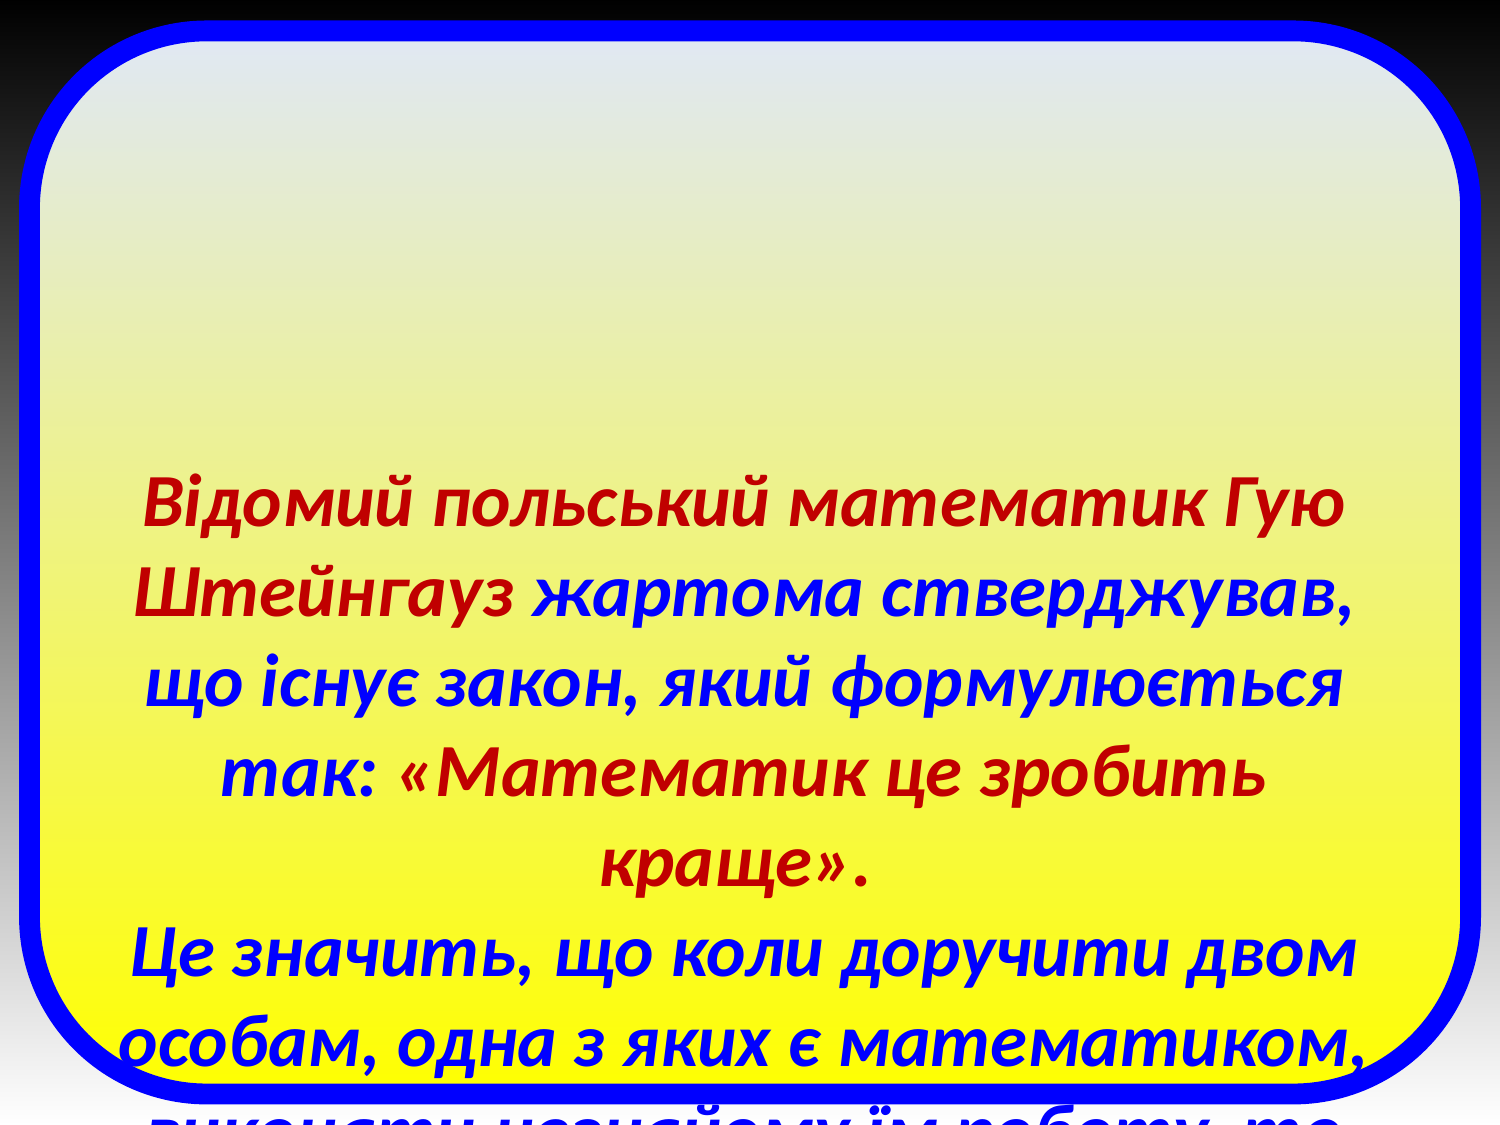

# Відомий польський математик Гую Штейнгауз жартома стверджував, що існує закон, який формулюється так: «Математик це зробить краще». Це значить, що коли доручити двом особам, одна з яких є математиком, виконати незнайому їм роботу, то результат завжди буде таким: математик виконає її краще.